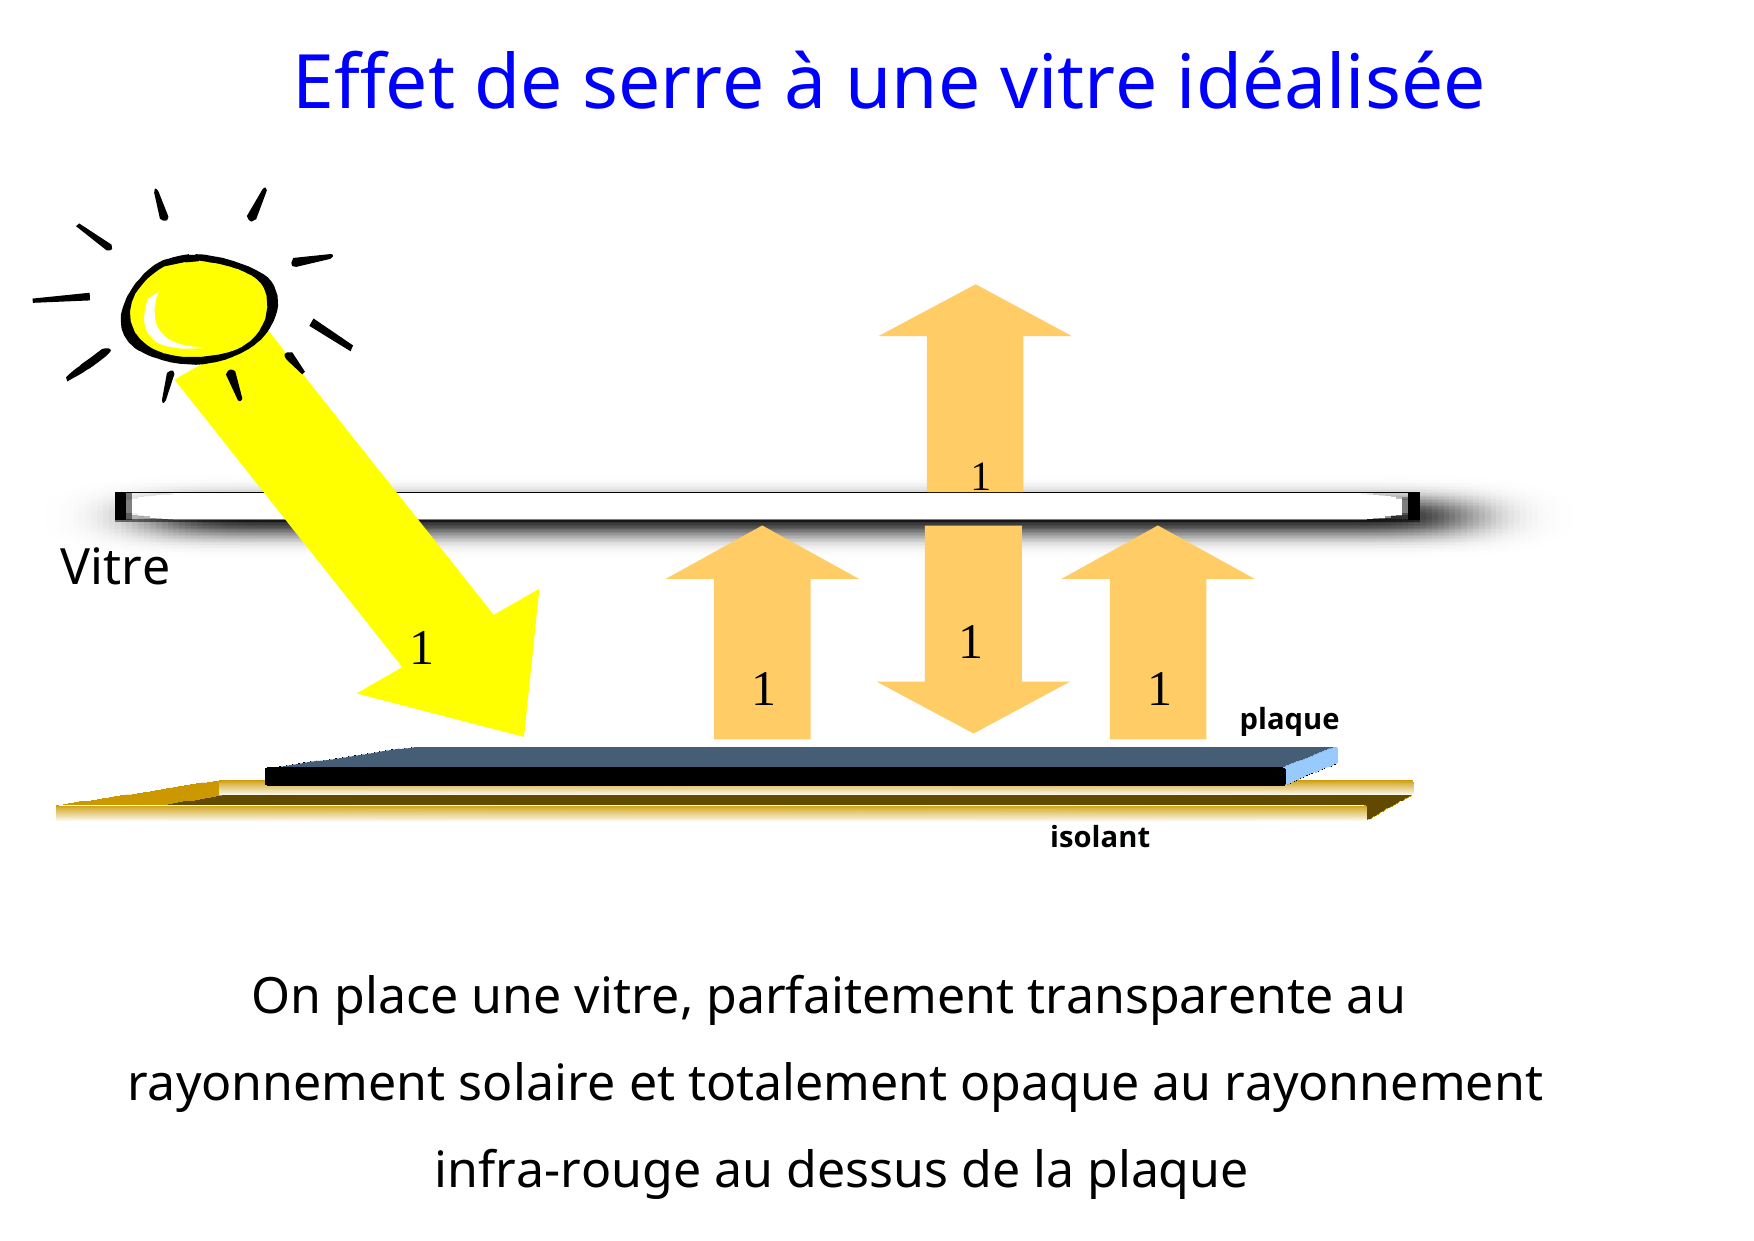

Effet de serre à une vitre idéalisée
1
Vitre
1
1
1
1
plaque
isolant
On place une vitre, parfaitement transparente au
rayonnement solaire et totalement opaque au rayonnement
 infra-rouge au dessus de la plaque